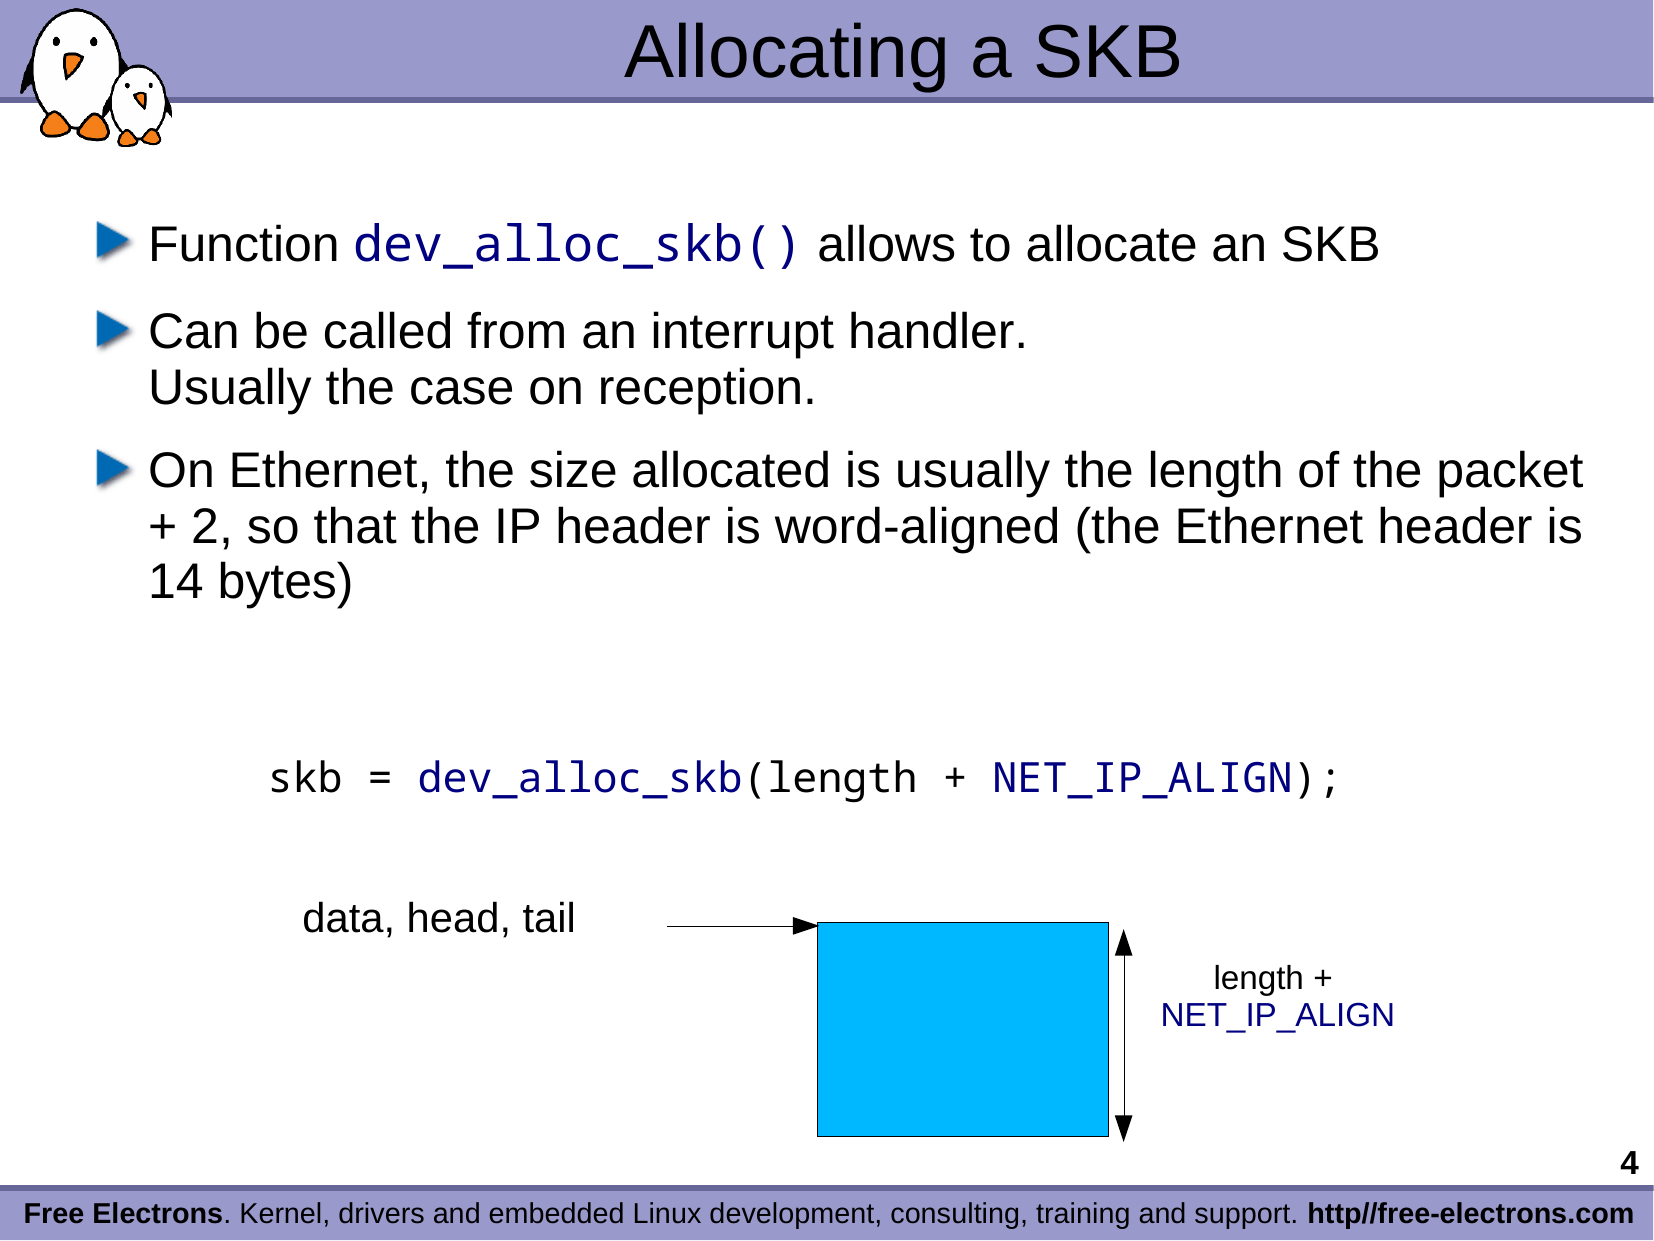

# Allocating a SKB
Function dev_alloc_skb() allows to allocate an SKB
Can be called from an interrupt handler.
Usually the case on reception.
On Ethernet, the size allocated is usually the length of the packet + 2, so that the IP header is word-aligned (the Ethernet header is 14 bytes)
skb = dev_alloc_skb(length + NET_IP_ALIGN);
data, head, tail
length + NET_IP_ALIGN